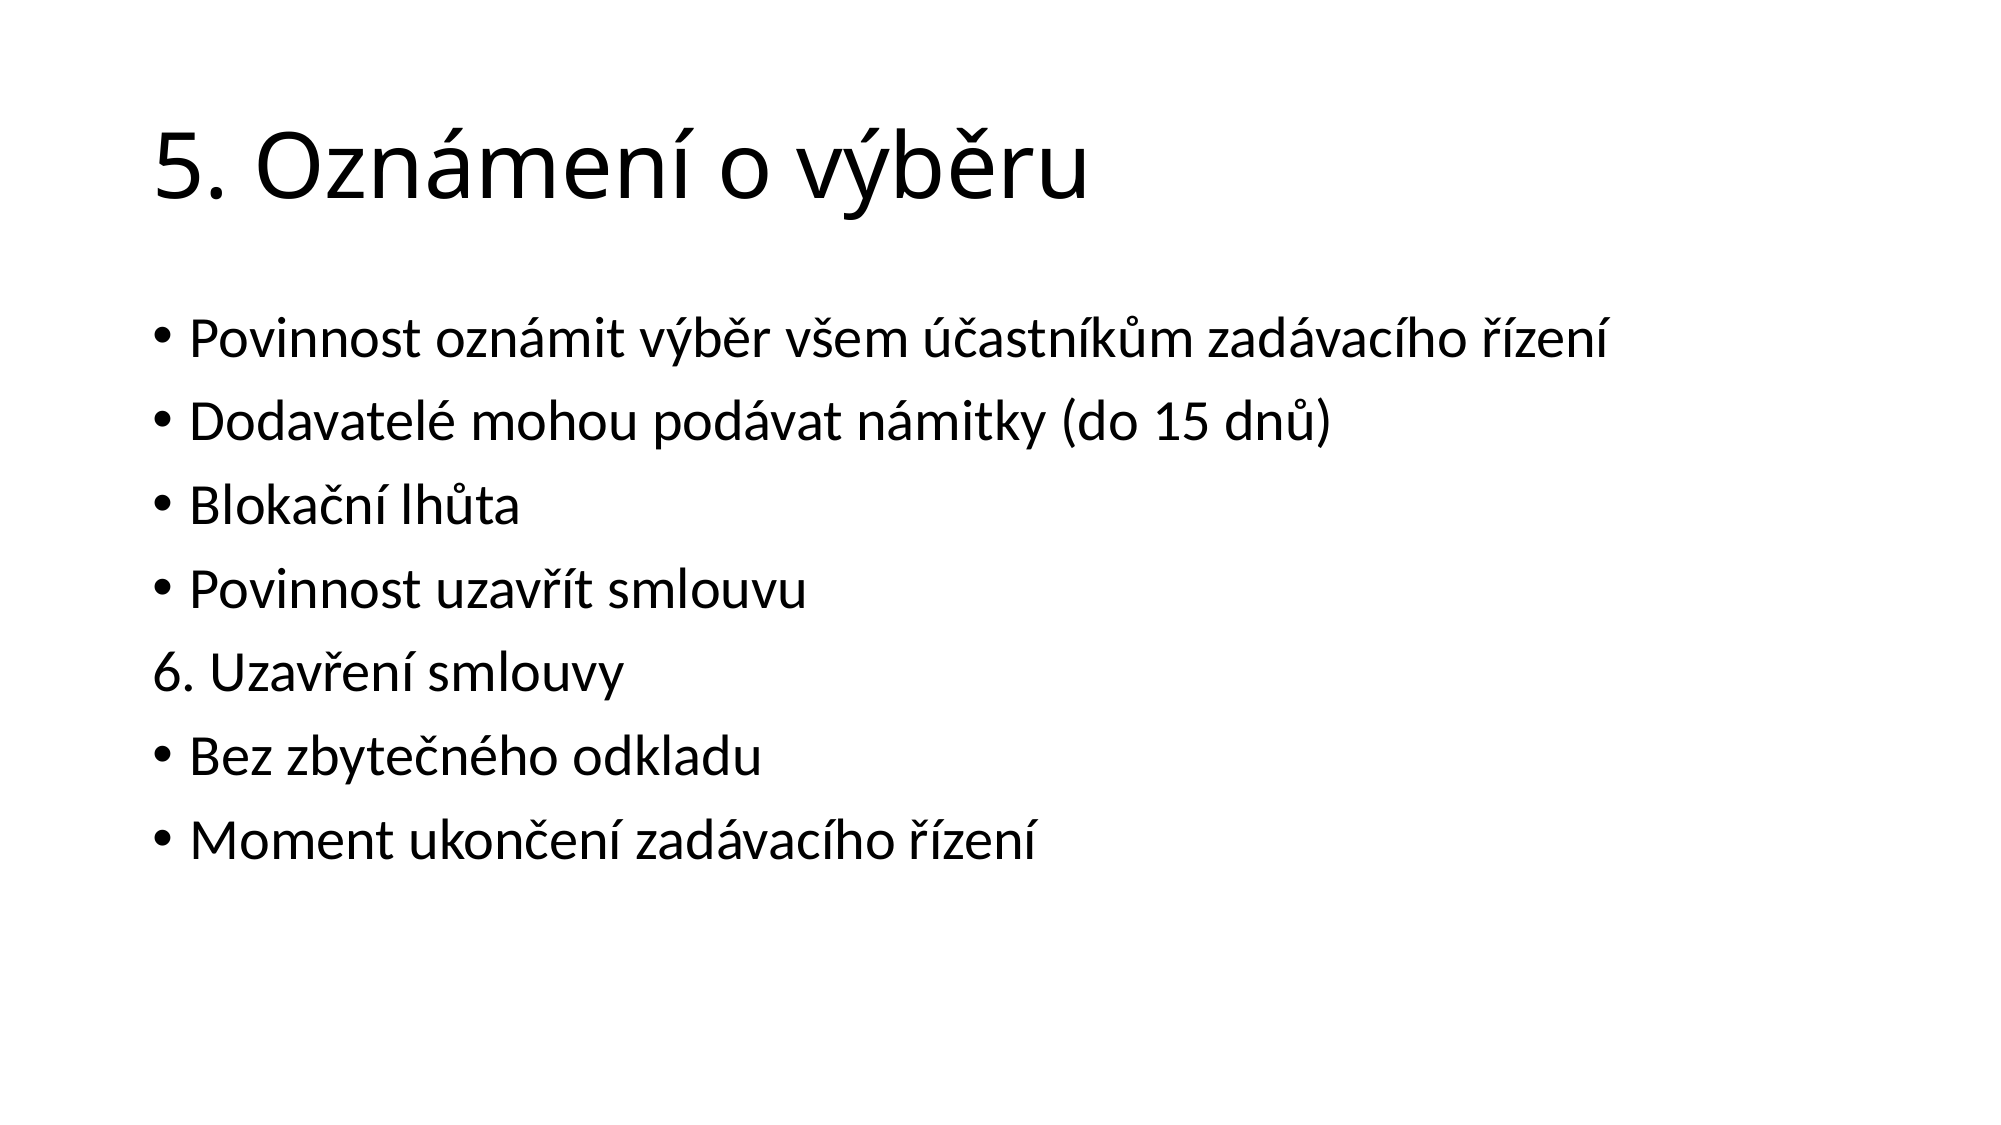

# 5. Oznámení o výběru
Povinnost oznámit výběr všem účastníkům zadávacího řízení
Dodavatelé mohou podávat námitky (do 15 dnů)
Blokační lhůta
Povinnost uzavřít smlouvu
6. Uzavření smlouvy
Bez zbytečného odkladu
Moment ukončení zadávacího řízení